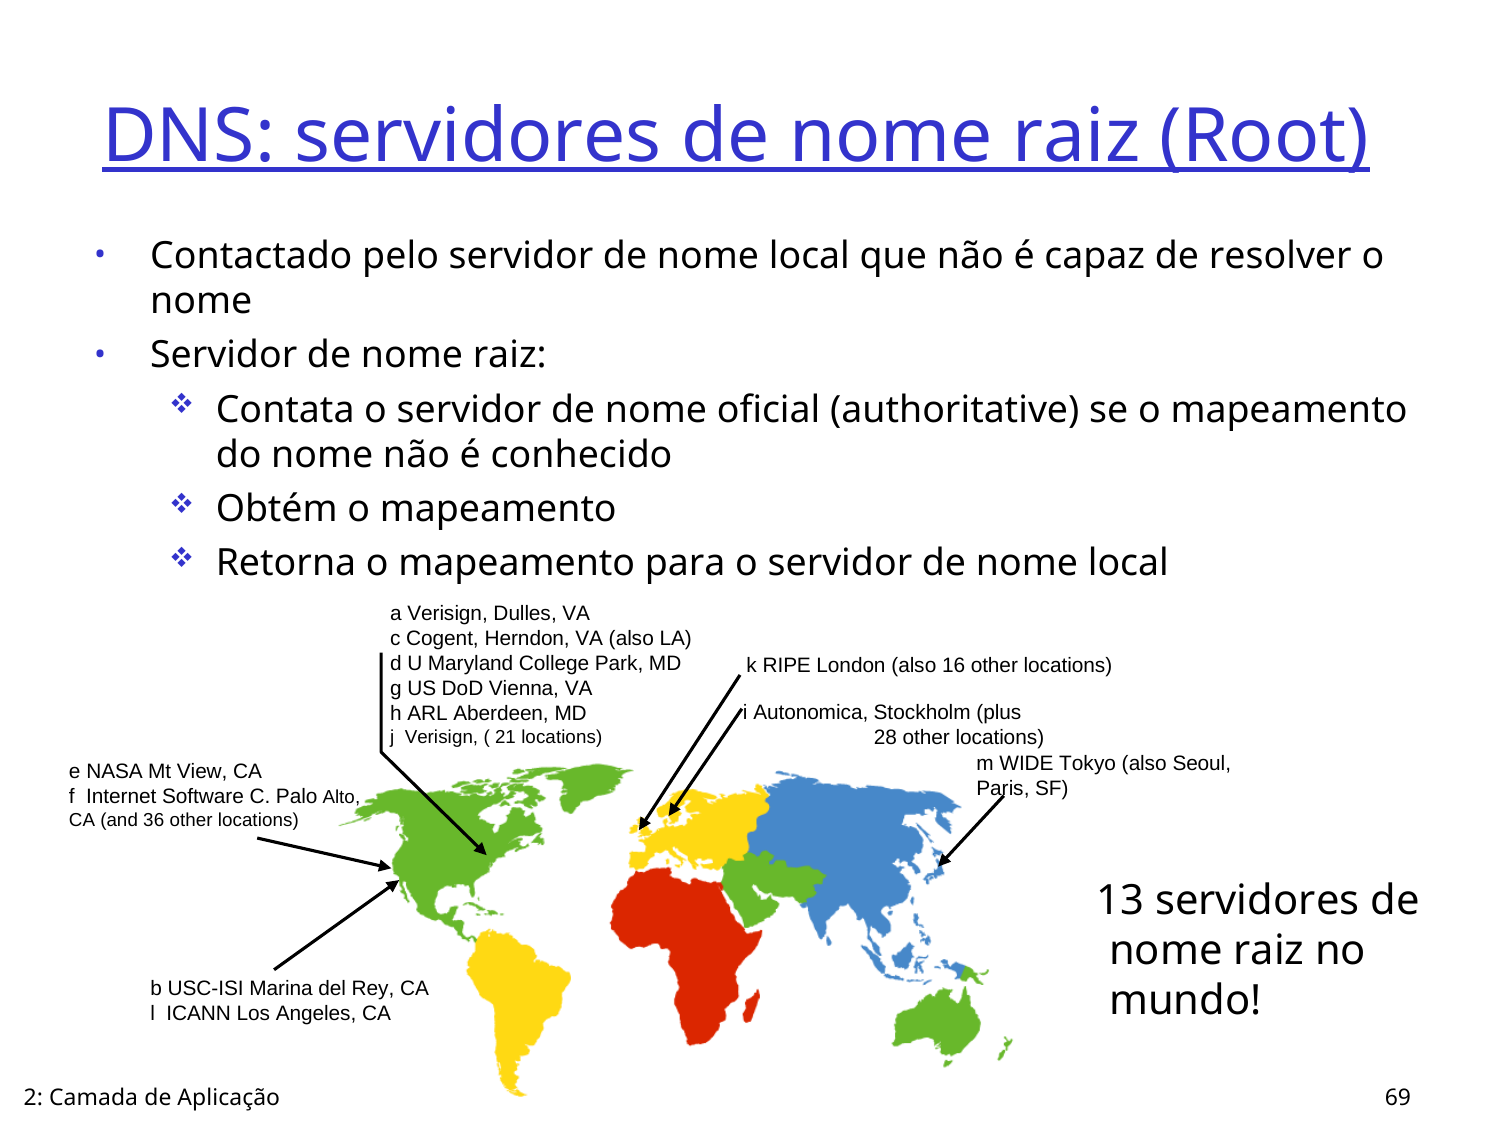

# DNS: servidores de nome raiz (Root)
Contactado pelo servidor de nome local que não é capaz de resolver o nome
Servidor de nome raiz:
Contata o servidor de nome oficial (authoritative) se o mapeamento do nome não é conhecido
Obtém o mapeamento
Retorna o mapeamento para o servidor de nome local
a Verisign, Dulles, VA
c Cogent, Herndon, VA (also LA)
d U Maryland College Park, MD
g US DoD Vienna, VA
h ARL Aberdeen, MD
j Verisign, ( 21 locations)
k RIPE London (also 16 other locations)
i Autonomica, Stockholm (plus 28 other locations)
m WIDE Tokyo (also Seoul, Paris, SF)
e NASA Mt View, CA
f Internet Software C. Palo Alto, CA (and 36 other locations)
 13 servidores de nome raiz no mundo!
b USC-ISI Marina del Rey, CA
l ICANN Los Angeles, CA
69